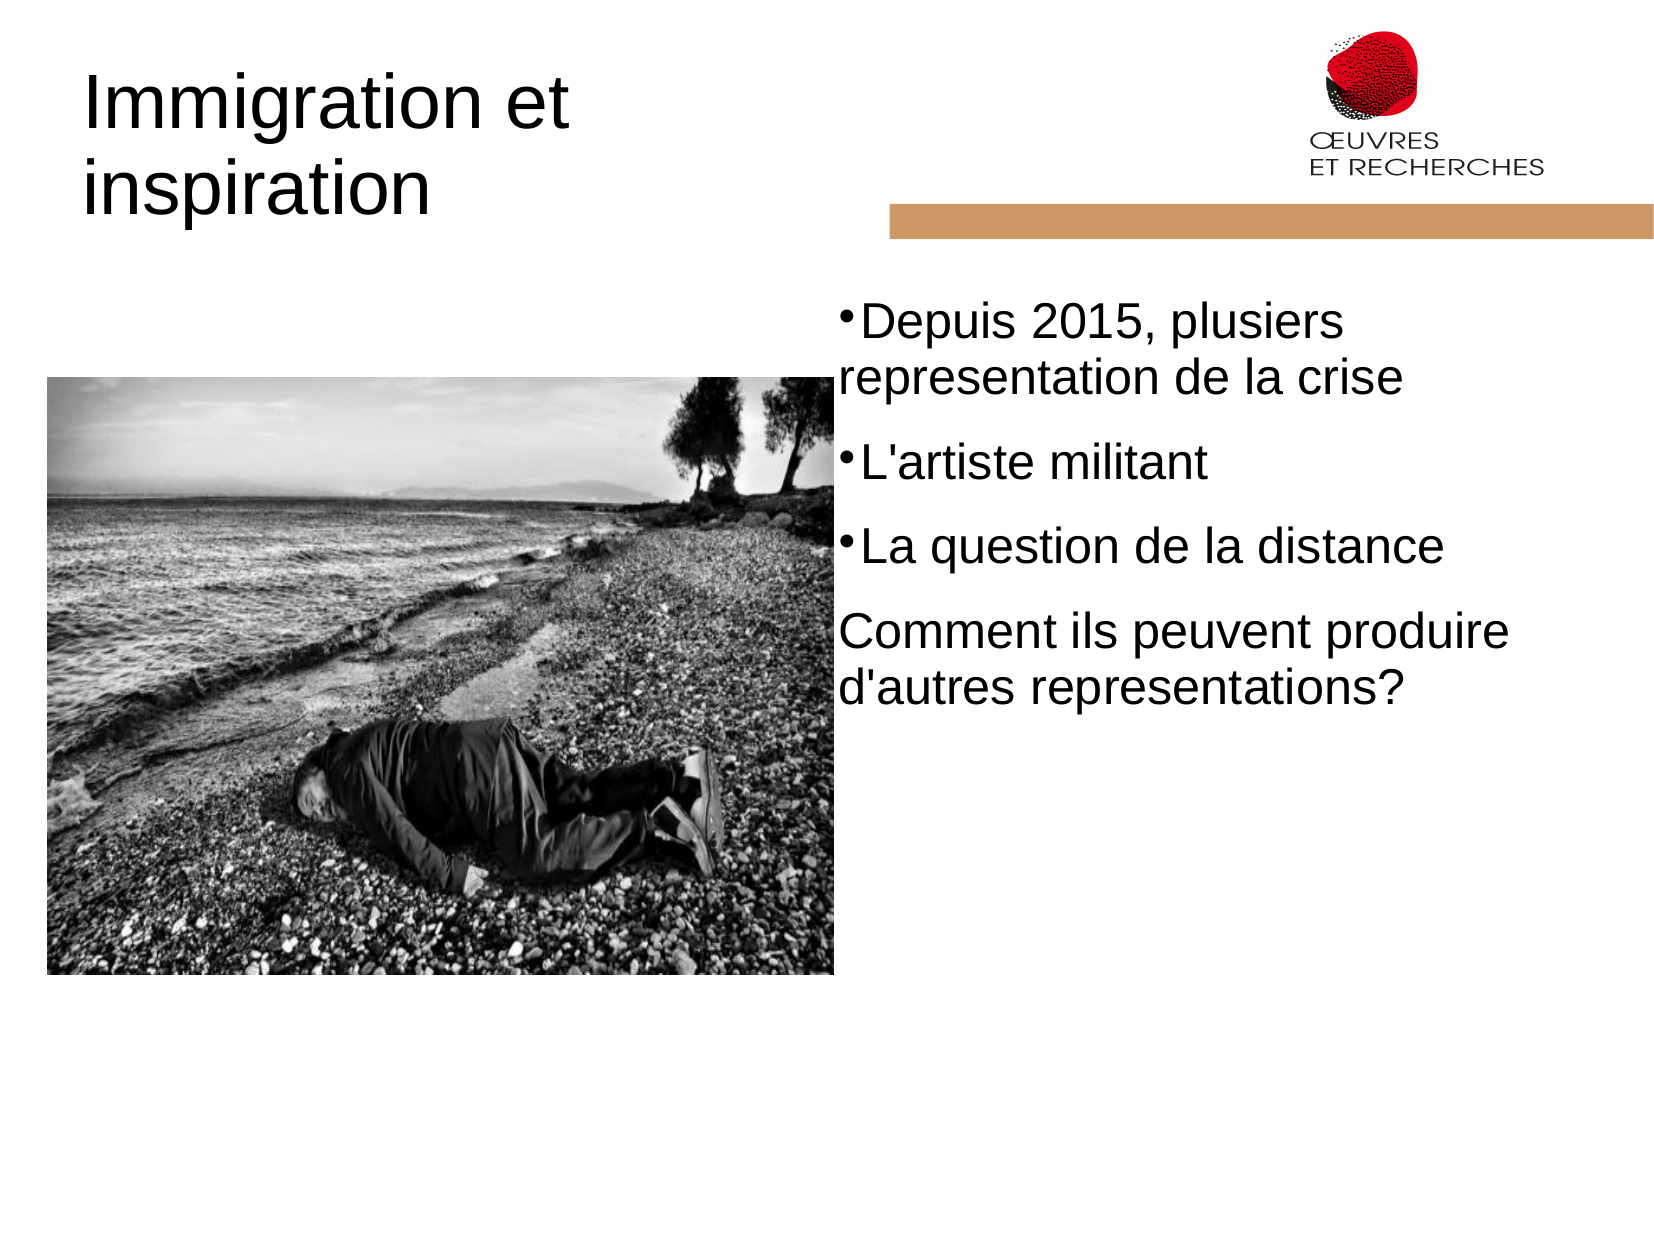

# Immigration et inspiration
Depuis 2015, plusiers representation de la crise
L'artiste militant
La question de la distance
Comment ils peuvent produire d'autres representations?